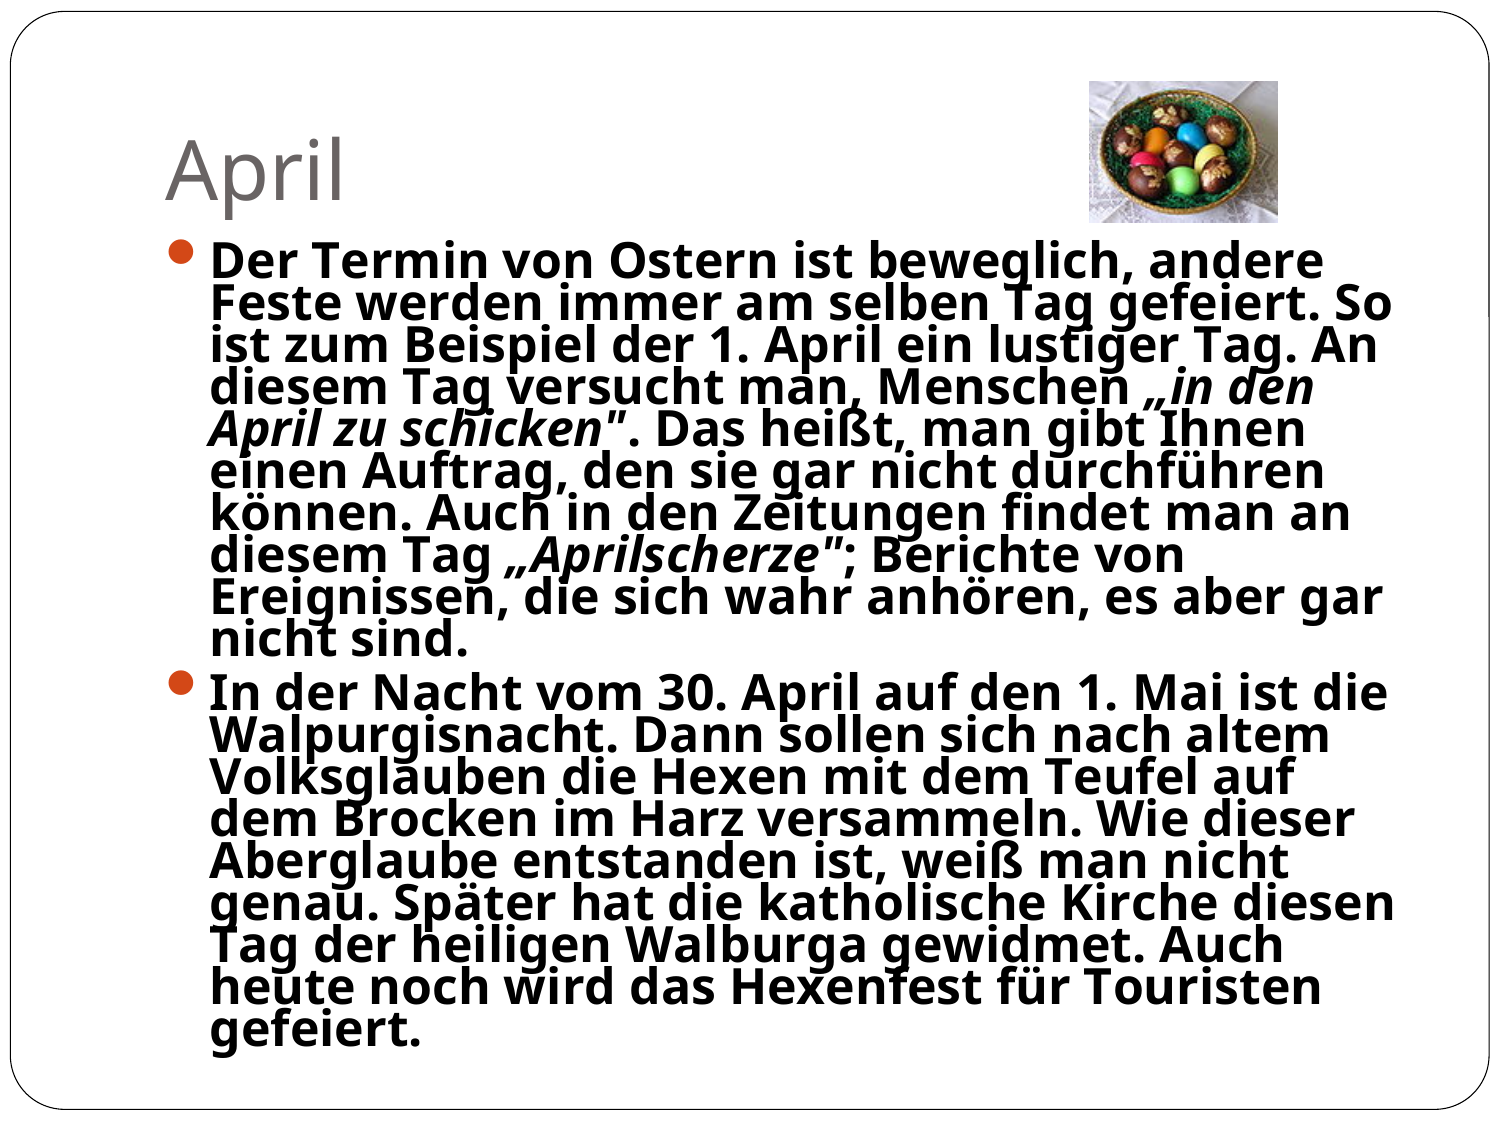

# April
Der Termin von Ostern ist beweglich, andere Feste werden immer am selben Tag gefeiert. So ist zum Beispiel der 1. April ein lustiger Tag. An diesem Tag versucht man, Menschen „in den April zu schicken". Das heißt, man gibt Ihnen einen Auftrag, den sie gar nicht durchführen können. Auch in den Zeitungen findet man an diesem Tag „Aprilscherze"; Berichte von Ereignissen, die sich wahr anhören, es aber gar nicht sind.
In der Nacht vom 30. April auf den 1. Mai ist die Walpurgisnacht. Dann sollen sich nach altem Volksglauben die Hexen mit dem Teufel auf dem Brocken im Harz versammeln. Wie dieser Aberglaube entstanden ist, weiß man nicht genau. Später hat die katholische Kirche diesen Tag der heiligen Walburga gewidmet. Auch heute noch wird das Hexenfest für Touristen gefeiert.